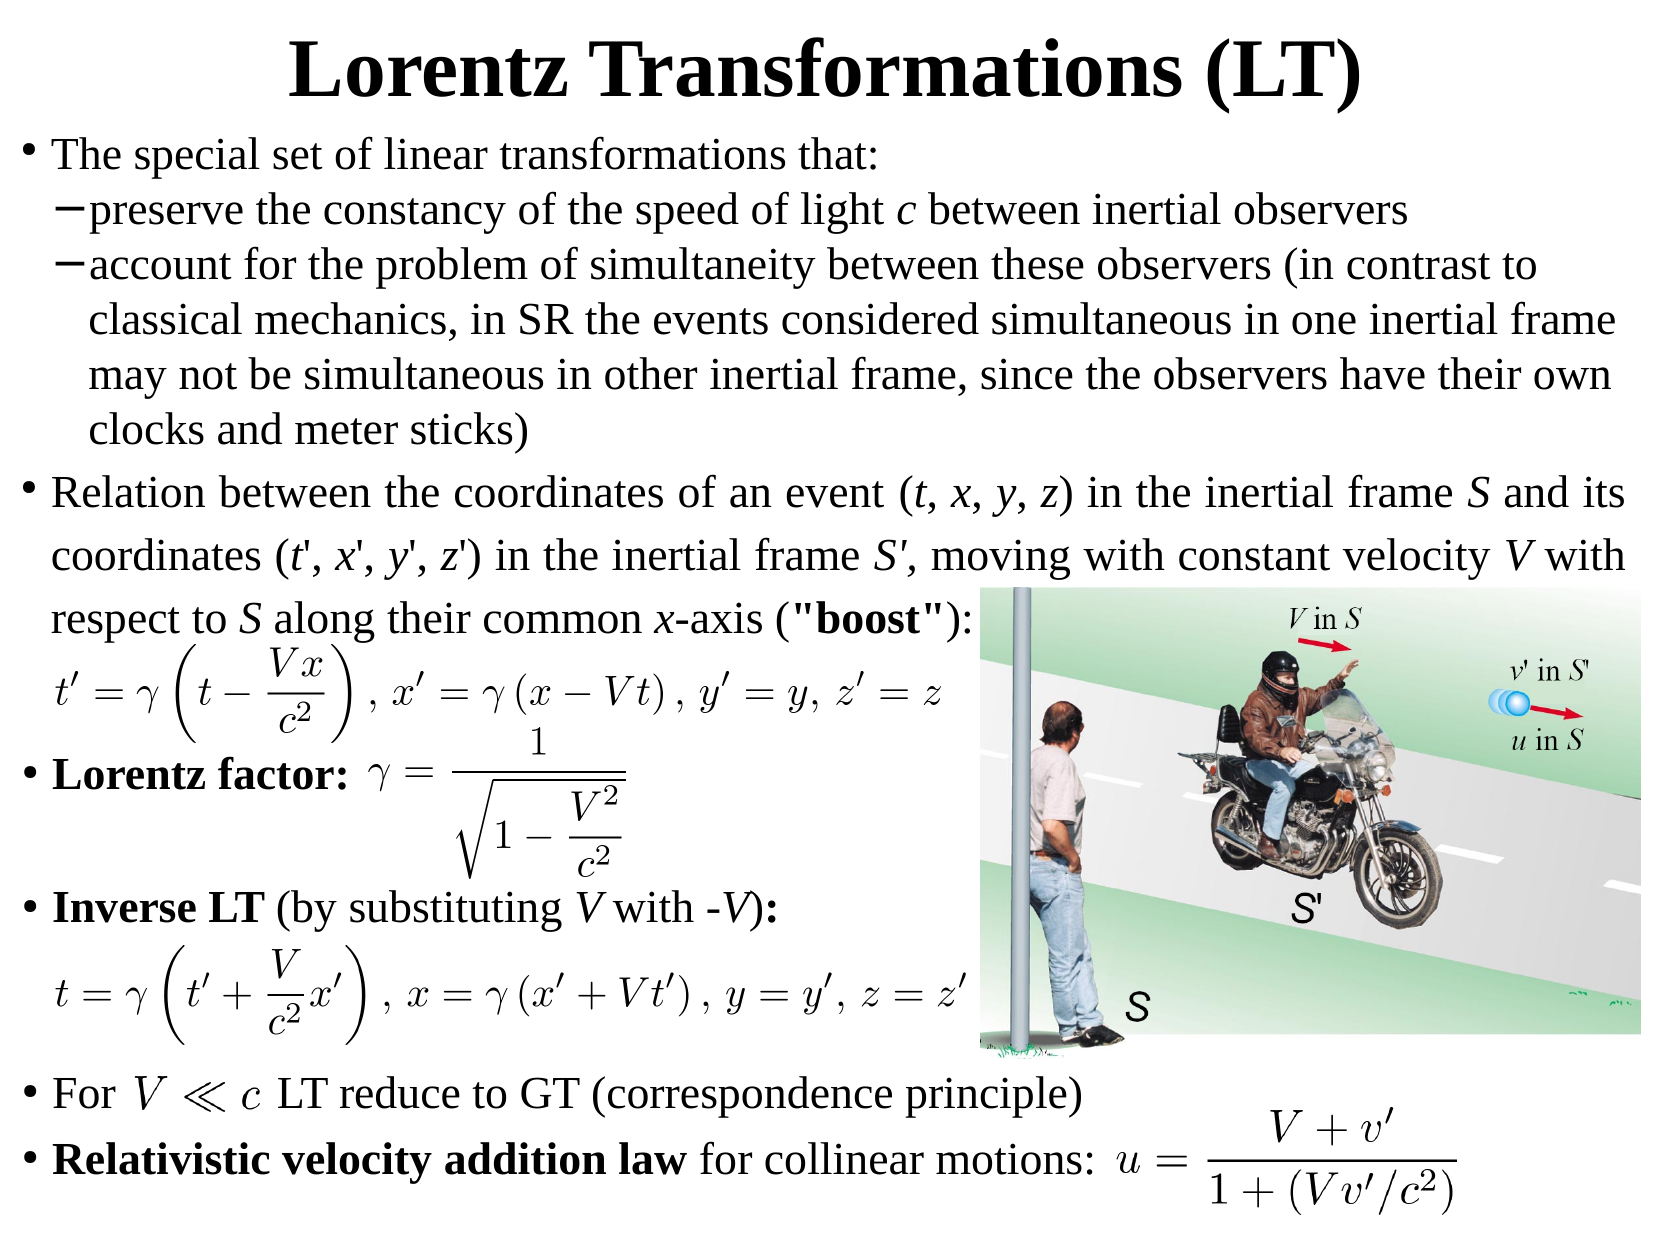

# Lorentz Transformations (LT)
The special set of linear transformations that:
preserve the constancy of the speed of light c between inertial observers
account for the problem of simultaneity between these observers (in contrast to classical mechanics, in SR the events considered simultaneous in one inertial frame may not be simultaneous in other inertial frame, since the observers have their own clocks and meter sticks)
Relation between the coordinates of an event (t, x, y, z) in the inertial frame S and its coordinates (t', x', y', z') in the inertial frame S', moving with constant velocity V with respect to S along their common x-axis ("boost"):
Lorentz factor:
Inverse LT (by substituting V with -V):
For LT reduce to GT (correspondence principle)
Relativistic velocity addition law for collinear motions: